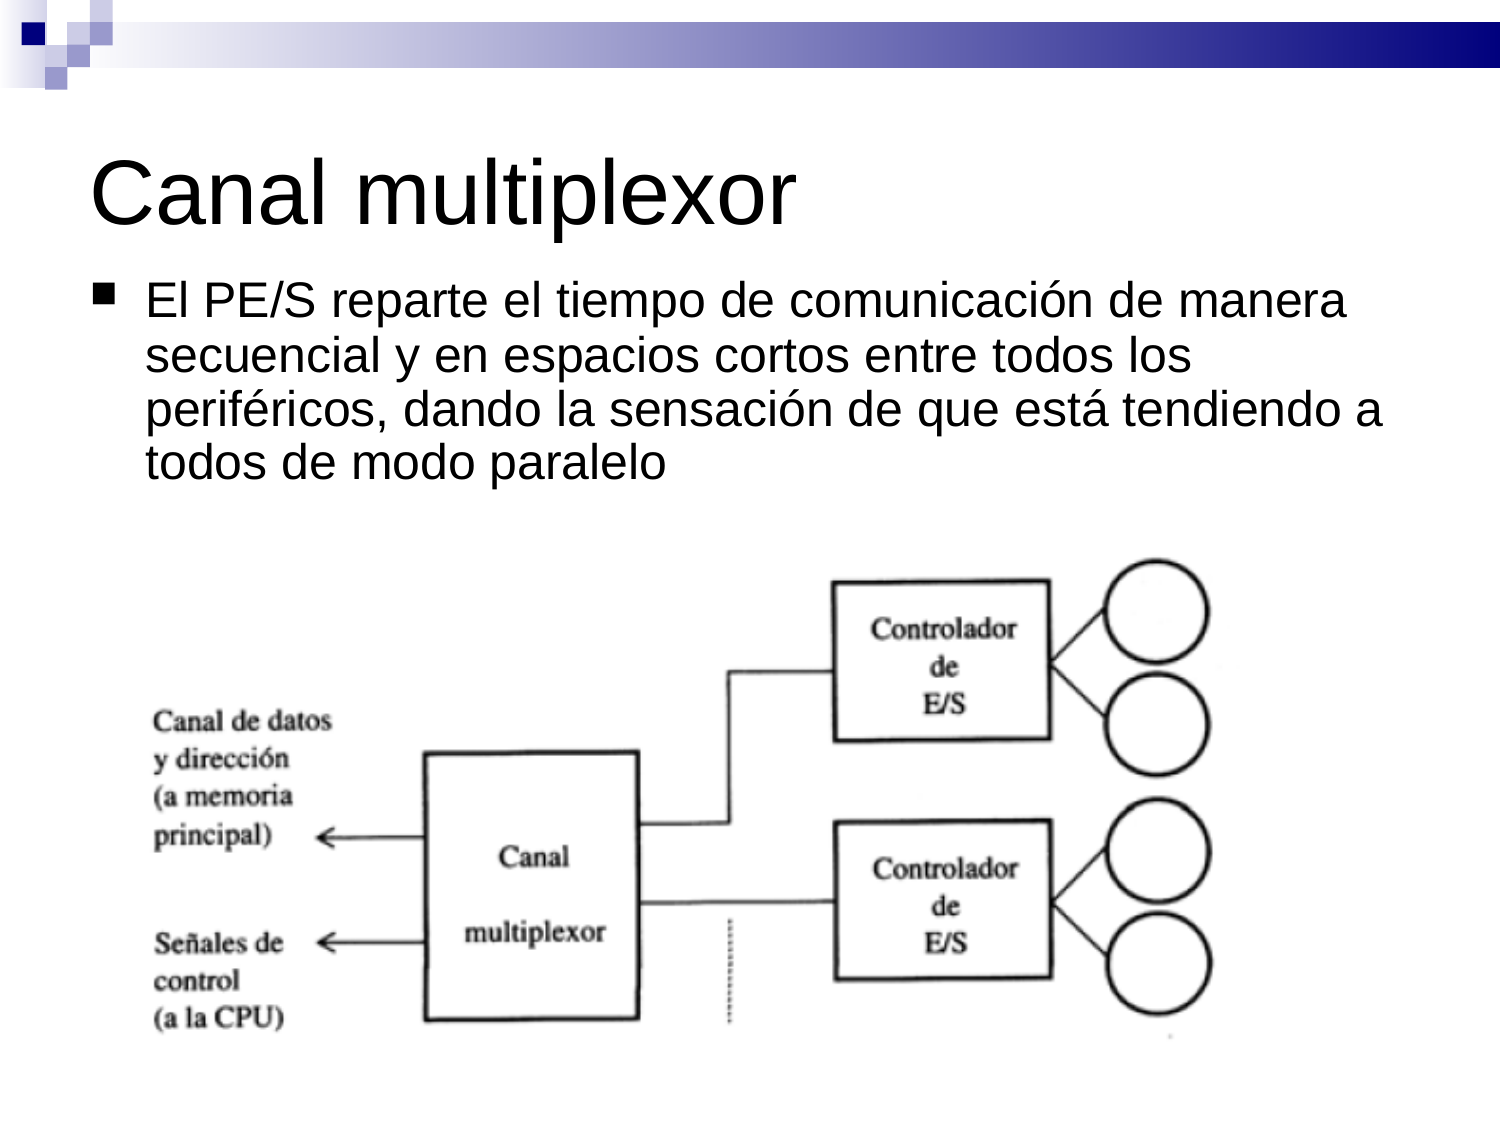

# Canal multiplexor
El PE/S reparte el tiempo de comunicación de manera secuencial y en espacios cortos entre todos los periféricos, dando la sensación de que está tendiendo a todos de modo paralelo